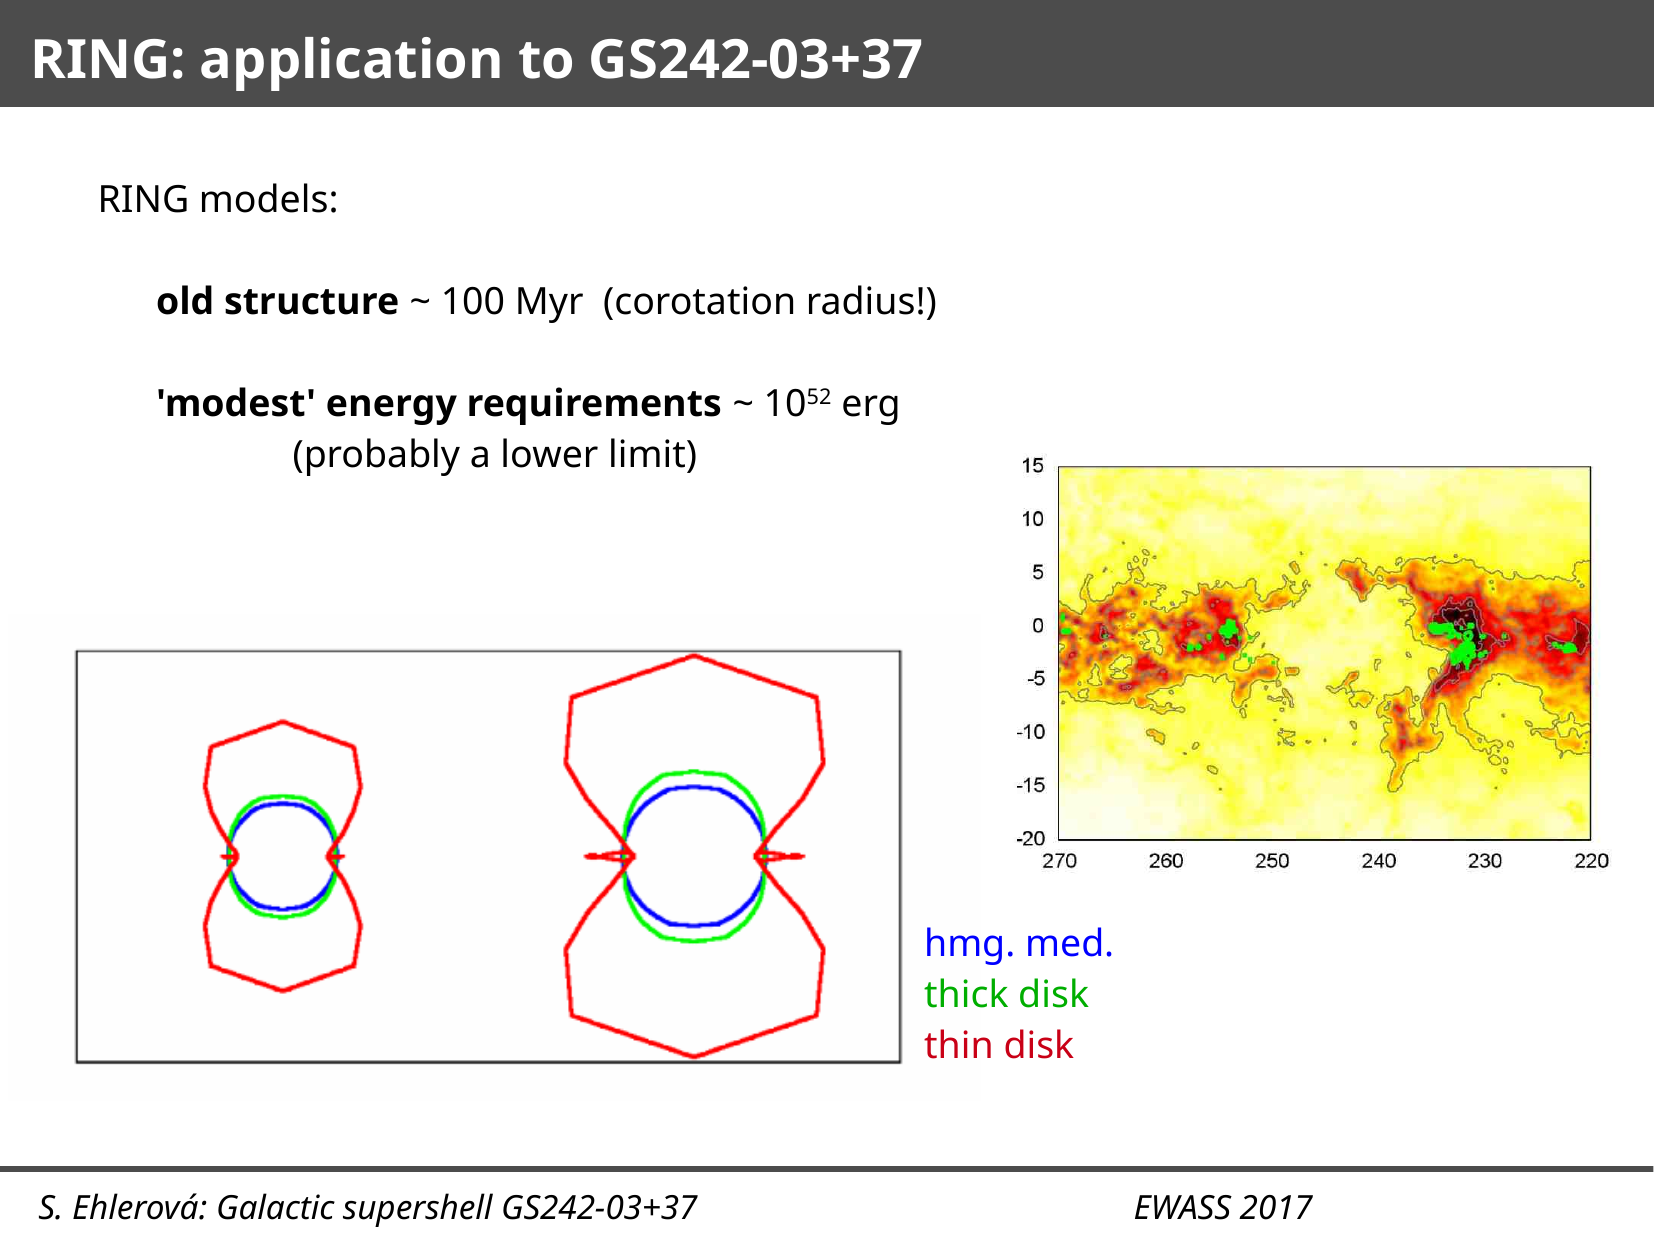

RING: application to GS242-03+37
RING models:
 old structure ~ 100 Myr (corotation radius!)
 'modest' energy requirements ~ 1052 erg
 (probably a lower limit)
hmg. med.
thick disk
thin disk
S. Ehlerová: Galactic supershell GS242-03+37 EWASS 2017